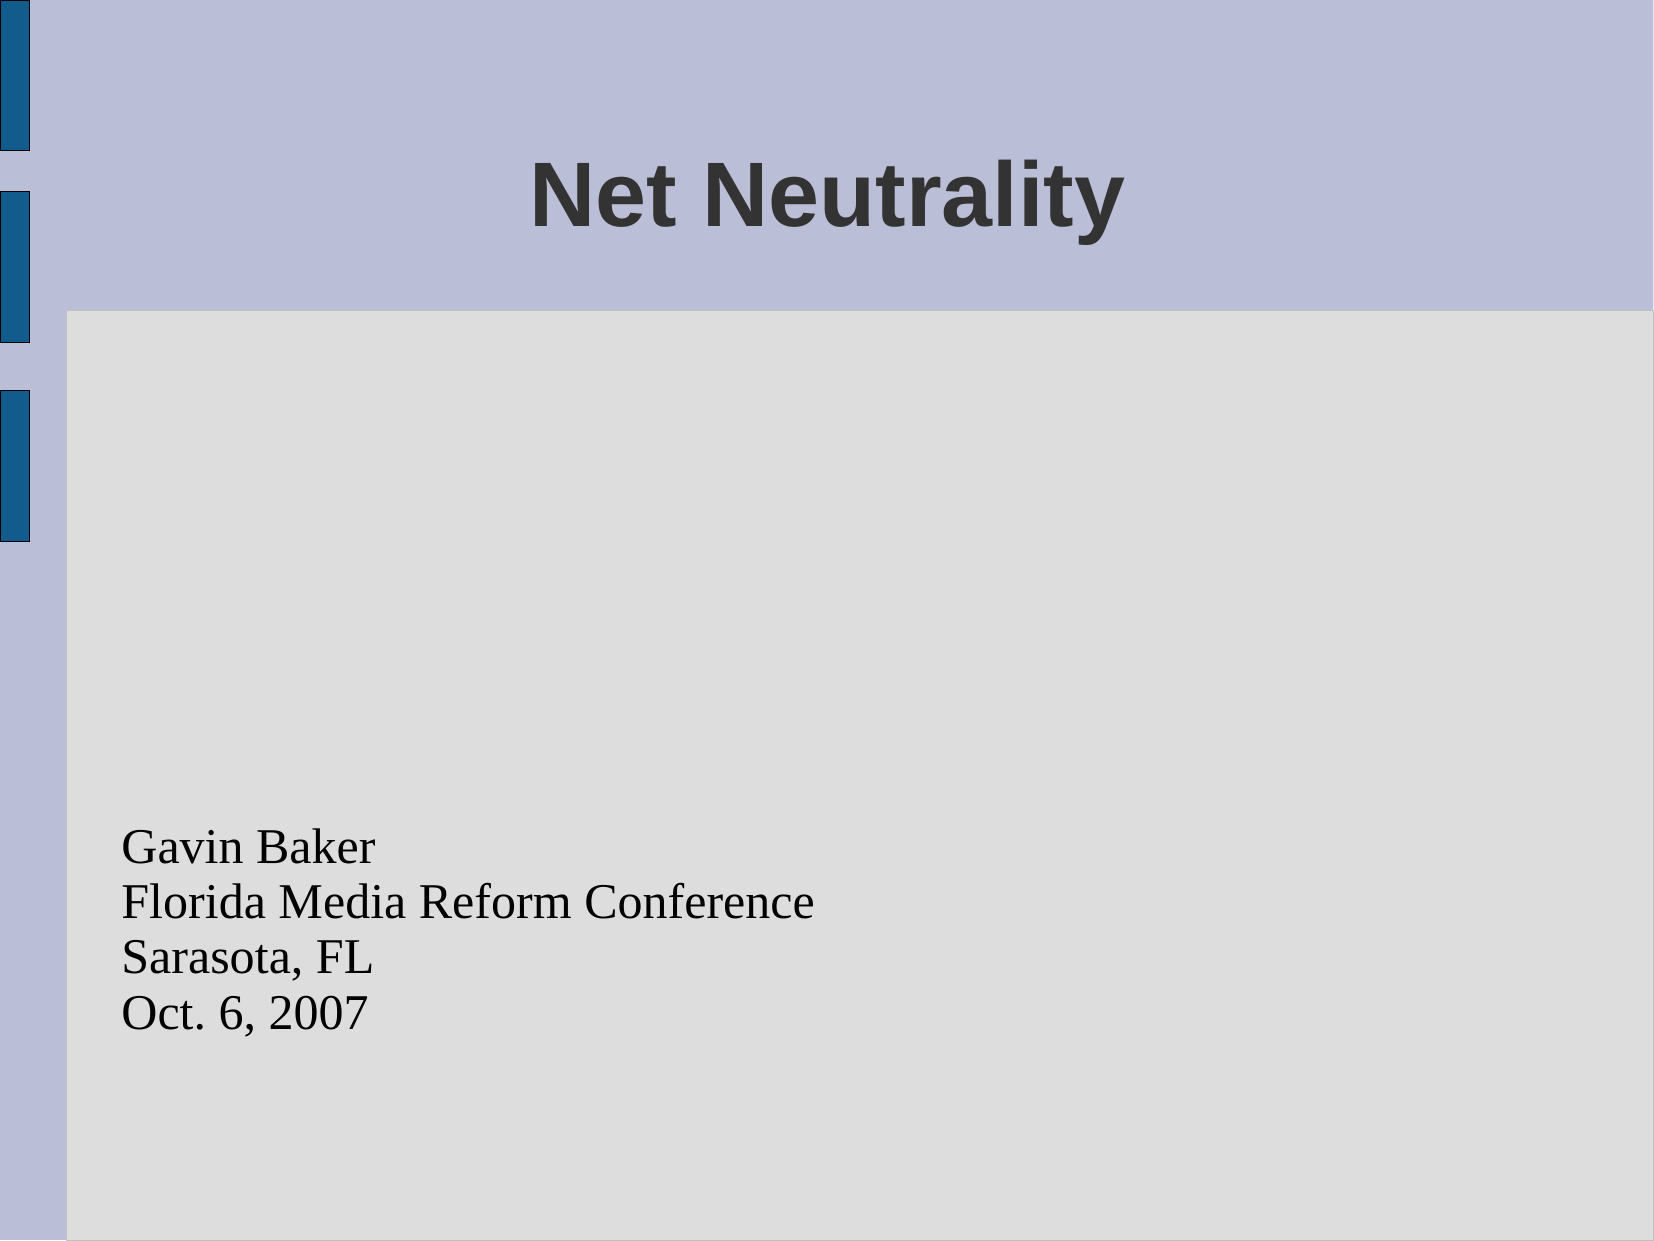

# Net Neutrality
Gavin Baker
Florida Media Reform Conference
Sarasota, FL
Oct. 6, 2007